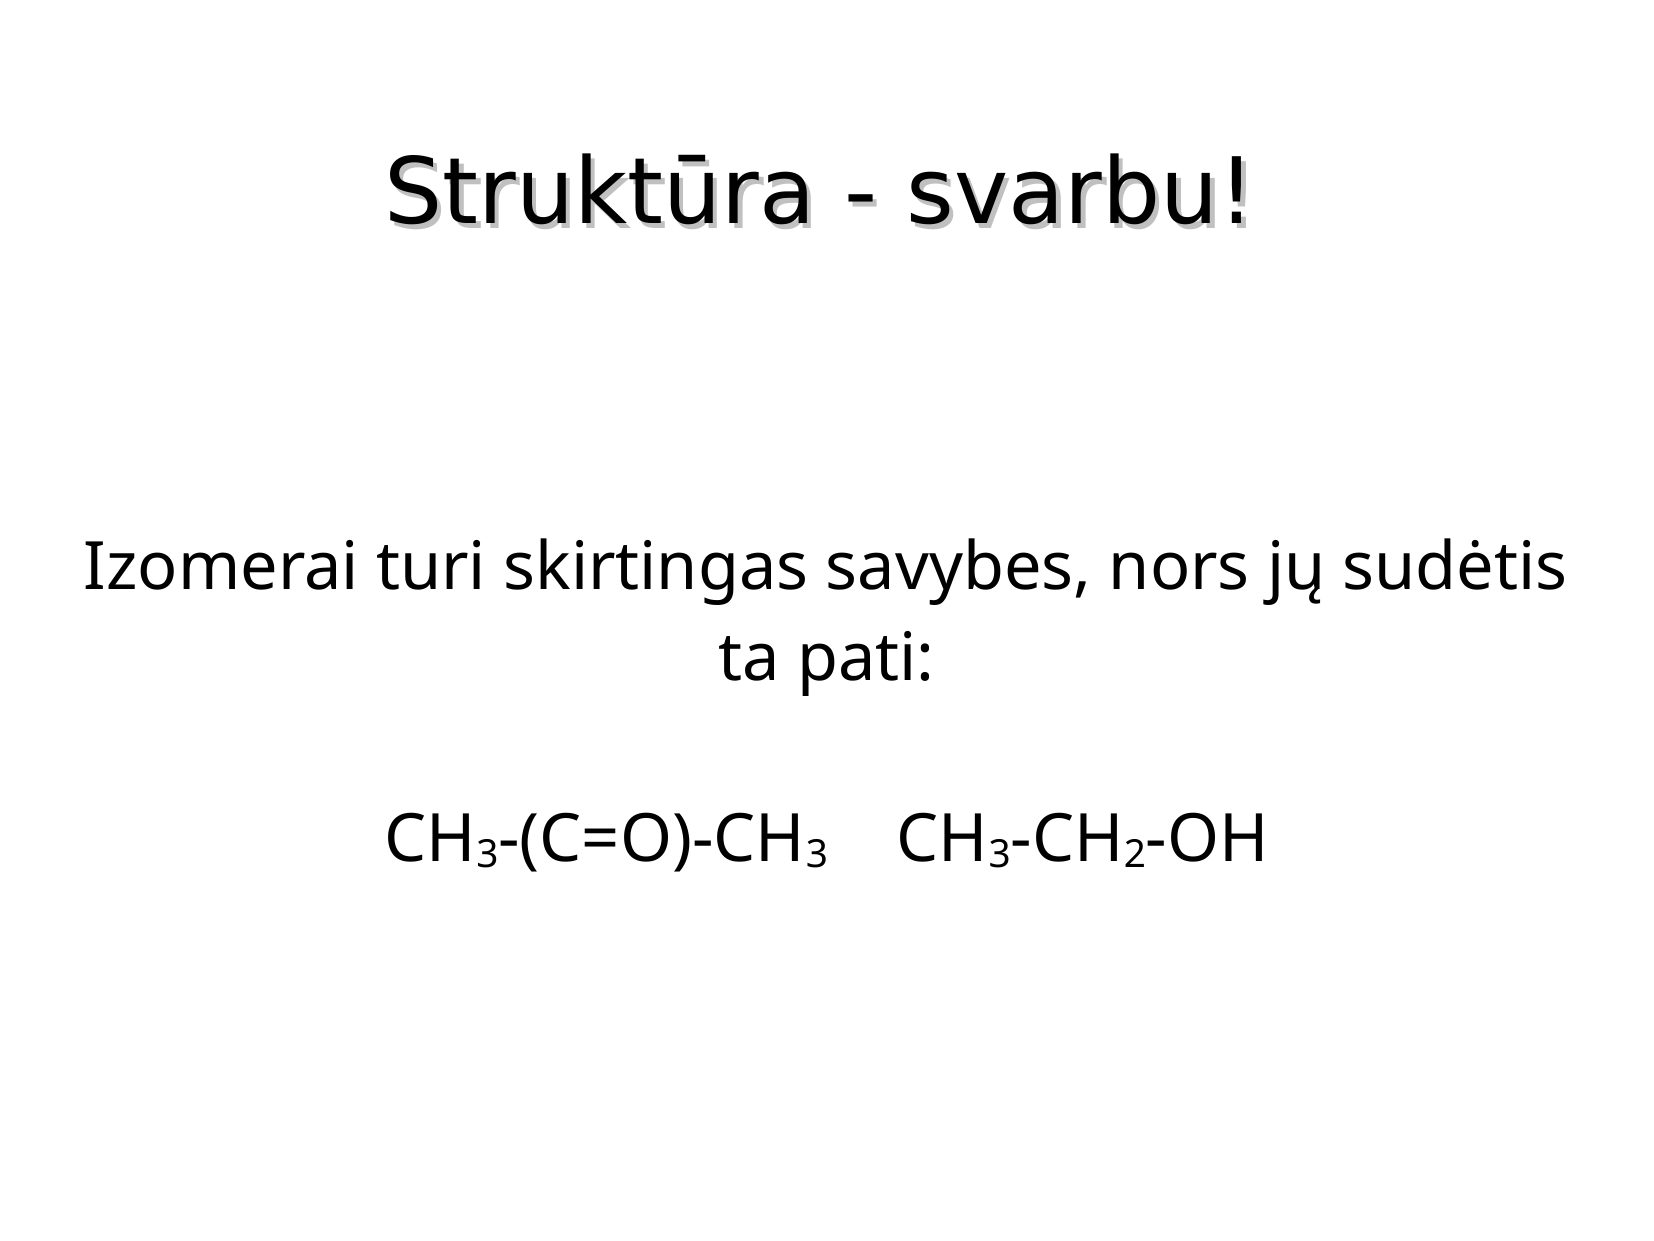

# Struktūra - svarbu!
Izomerai turi skirtingas savybes, nors jų sudėtis ta pati:
CH3-(C=O)-CH3 CH3-CH2-OH